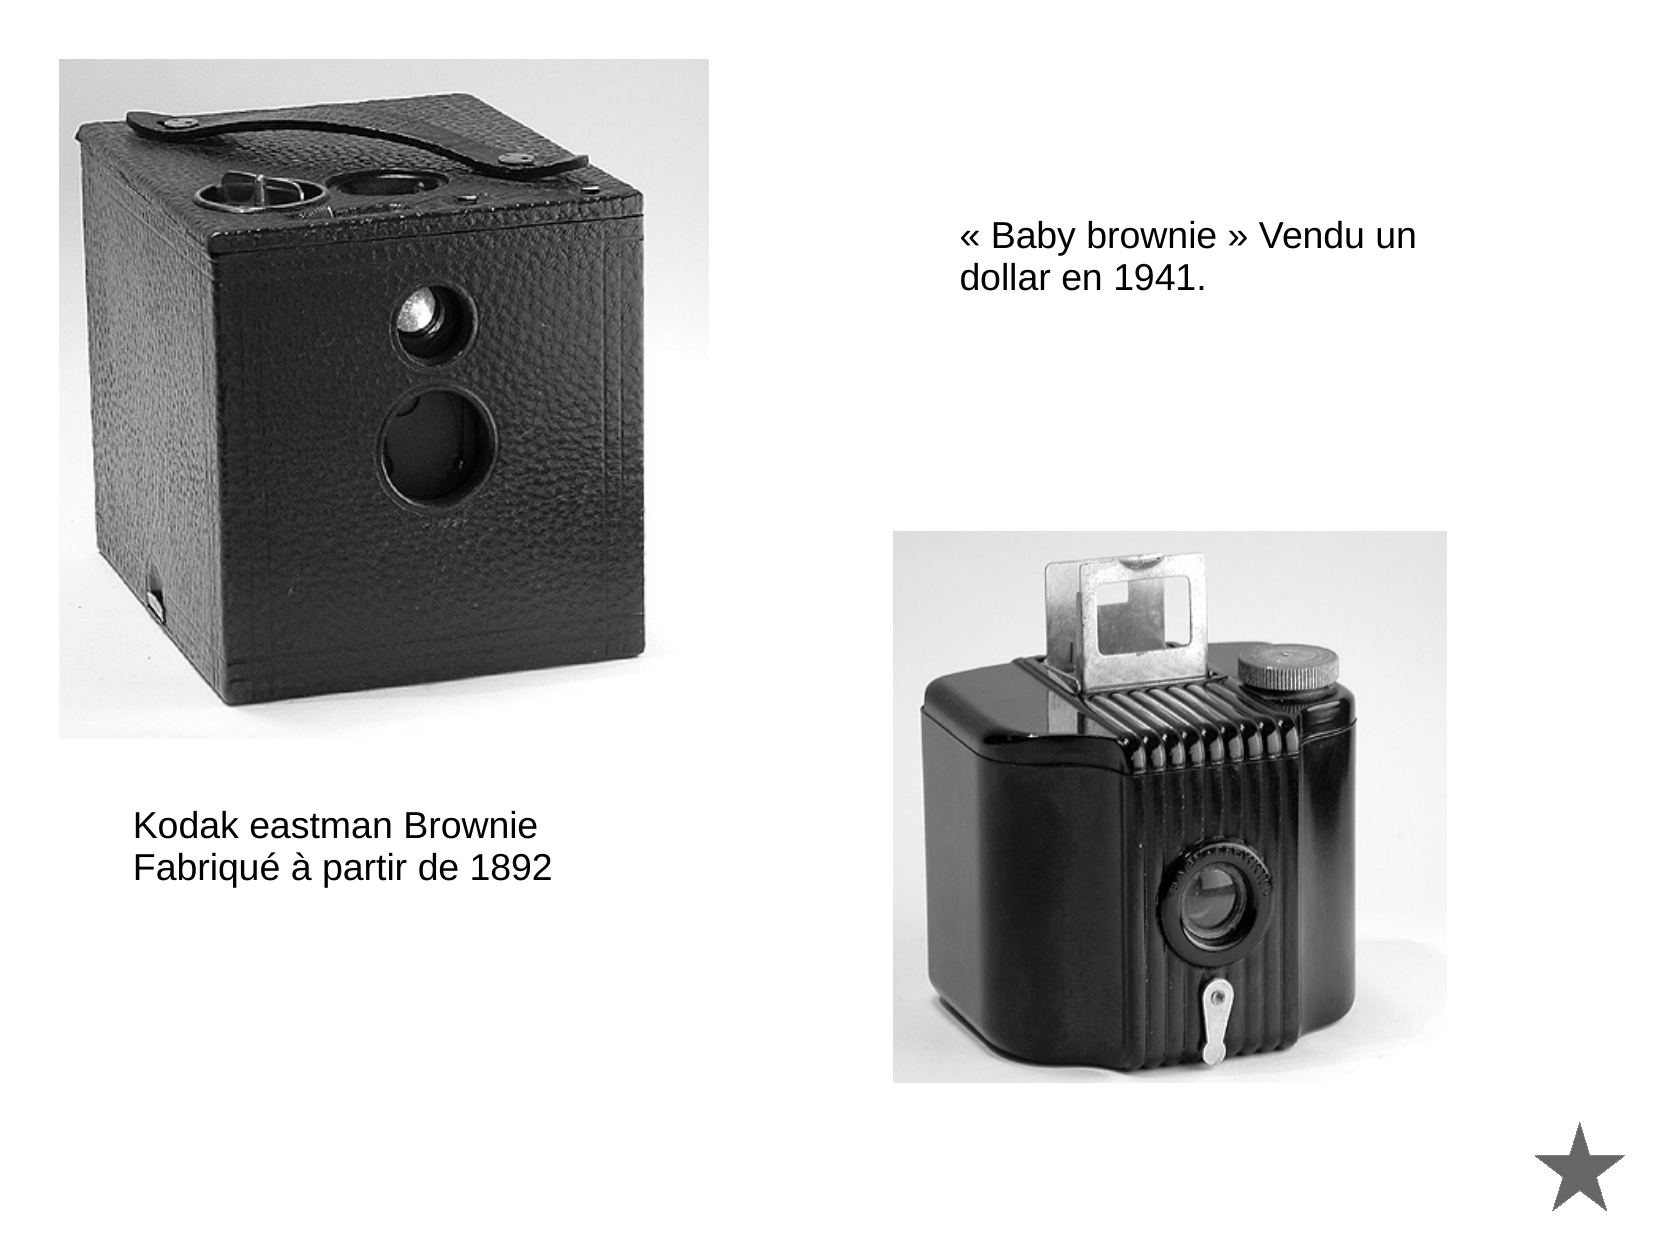

« Baby brownie » Vendu un dollar en 1941.
Kodak eastman Brownie
Fabriqué à partir de 1892